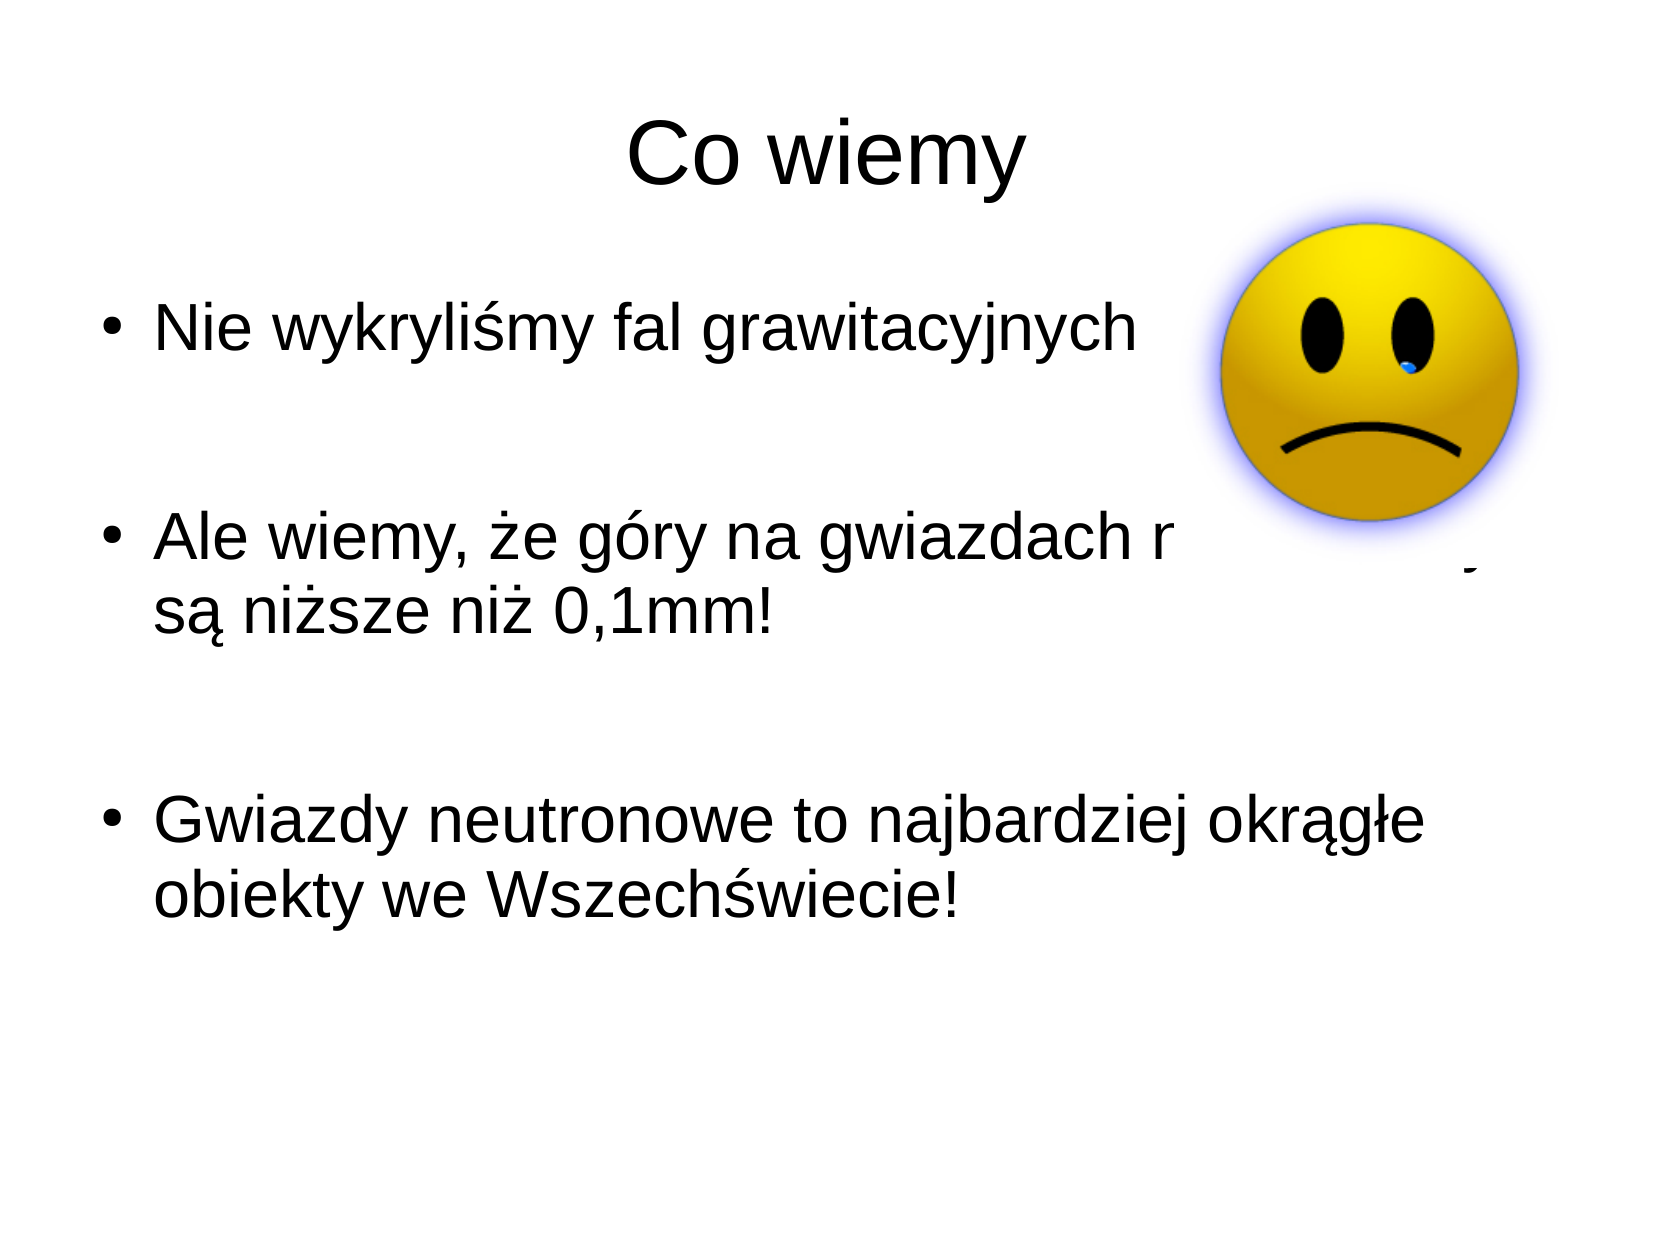

# Co wiemy
Nie wykryliśmy fal grawitacyjnych
Ale wiemy, że góry na gwiazdach neutronowych są niższe niż 0,1mm!
Gwiazdy neutronowe to najbardziej okrągłe obiekty we Wszechświecie!